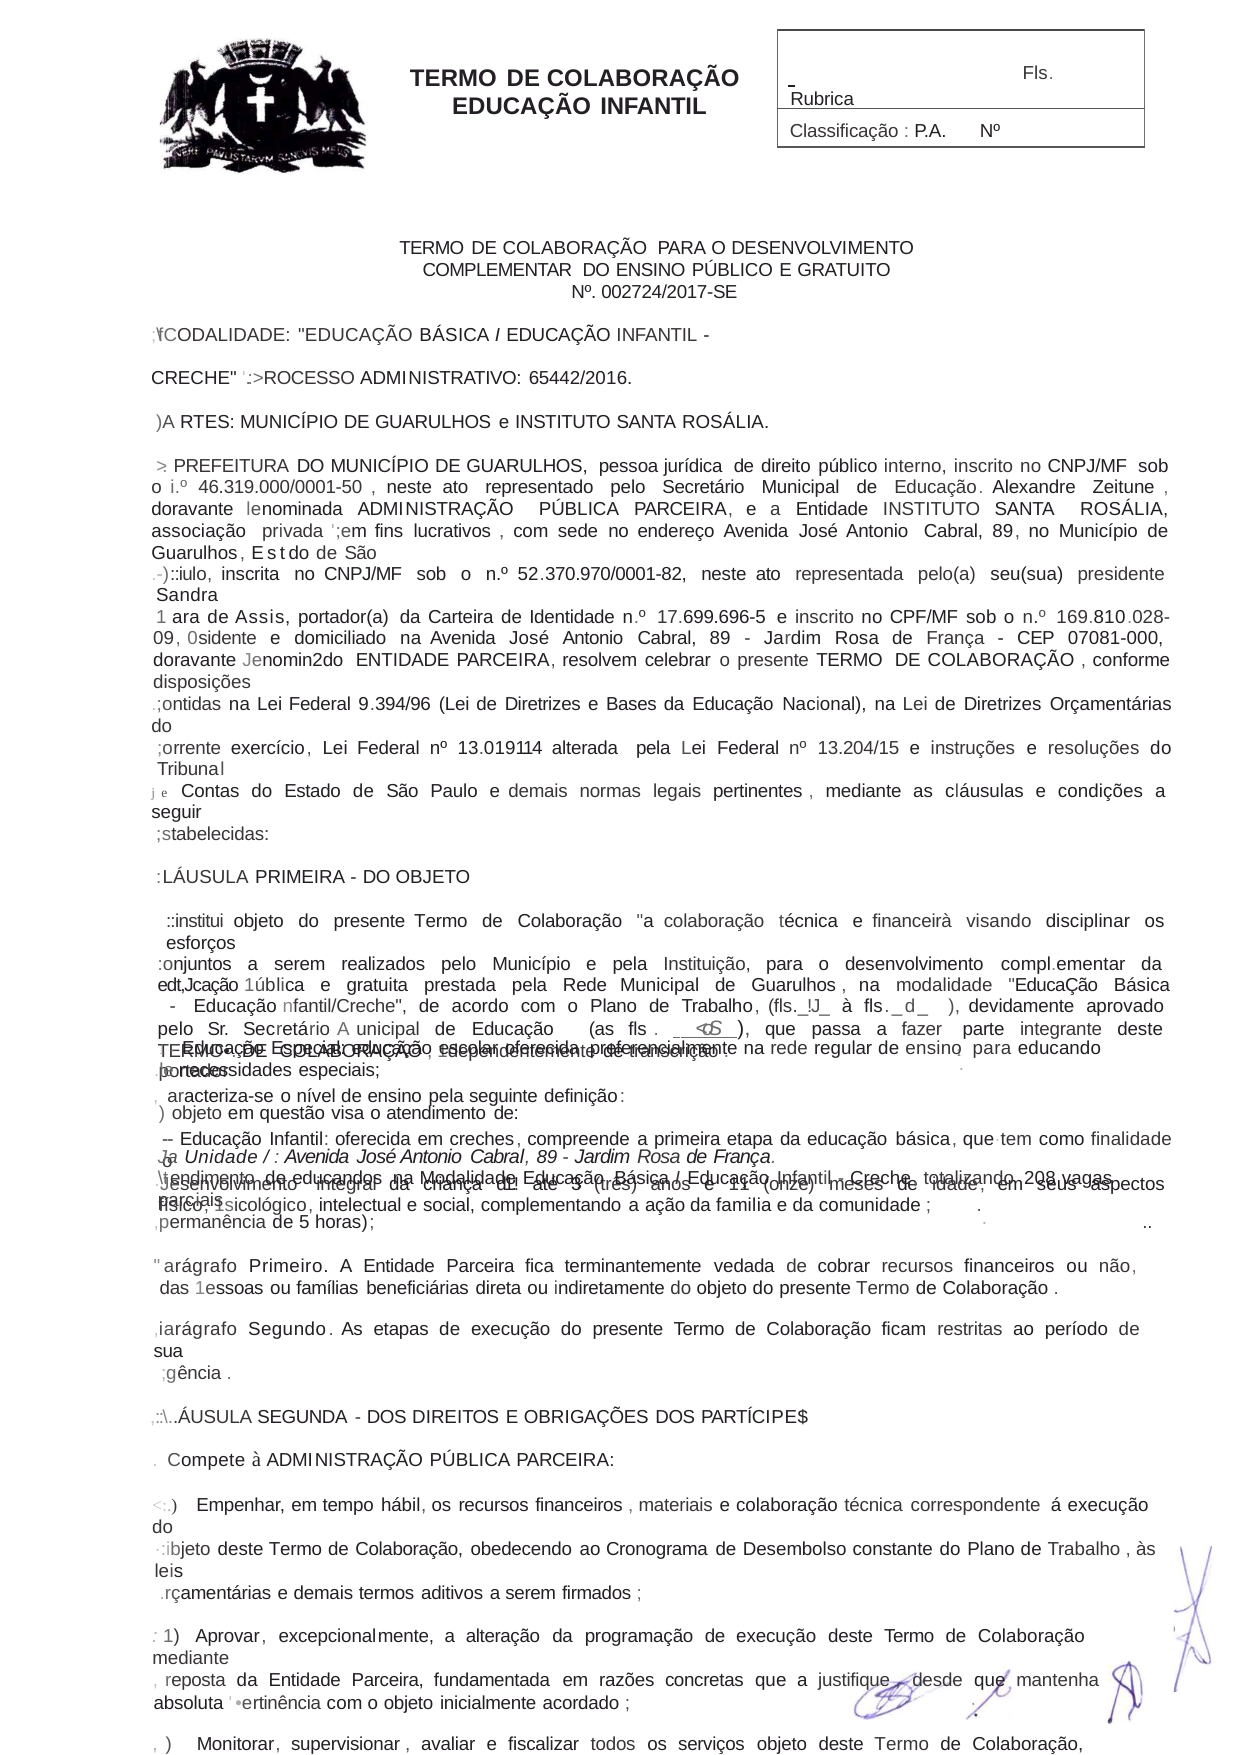

Fls.
TERMO DE COLABORAÇÃO EDUCAÇÃO INFANTIL
Rubrica
Classificação : P.A.	Nº
TERMO DE COLABORAÇÃO PARA O DESENVOLVIMENTO COMPLEMENTAR DO ENSINO PÚBLICO E GRATUITO
Nº. 002724/2017-SE
;\fCODALIDADE: "EDUCAÇÃO BÁSICA I EDUCAÇÃO INFANTIL - CRECHE" '.:>ROCESSO ADMINISTRATIVO: 65442/2016.
)A RTES: MUNICÍPIO DE GUARULHOS e INSTITUTO SANTA ROSÁLIA.
>. PREFEITURA DO MUNICÍPIO DE GUARULHOS, pessoa jurídica de direito público interno, inscrito no CNPJ/MF sob o i.º 46.319.000/0001-50 , neste ato representado pelo Secretário Municipal de Educação. Alexandre Zeitune , doravante lenominada ADMINISTRAÇÃO PÚBLICA PARCEIRA, e a Entidade INSTITUTO SANTA ROSÁLIA, associação privada ';em fins lucrativos , com sede no endereço Avenida José Antonio Cabral, 89, no Município de Guarulhos, Estdo de São
.-)::iulo, inscrita no CNPJ/MF sob o n.º 52.370.970/0001-82, neste ato representada pelo(a) seu(sua) presidente Sandra
1 ara de Assis, portador(a) da Carteira de Identidade n.º 17.699.696-5 e inscrito no CPF/MF sob o n.º 169.810.028-09, 0sidente e domiciliado na Avenida José Antonio Cabral, 89 - Jardim Rosa de França - CEP 07081-000, doravante Jenomin2do ENTIDADE PARCEIRA, resolvem celebrar o presente TERMO DE COLABORAÇÃO , conforme disposições
.;ontidas na Lei Federal 9.394/96 (Lei de Diretrizes e Bases da Educação Nacional), na Lei de Diretrizes Orçamentárias do
;orrente exercício, Lei Federal nº 13.019114 alterada pela Lei Federal nº 13.204/15 e instruções e resoluções do Tribunal
je Contas do Estado de São Paulo e demais normas legais pertinentes , mediante as cláusulas e condições a seguir
;stabelecidas:
:LÁUSULA PRIMEIRA - DO OBJETO
::institui objeto do presente Termo de Colaboração "a colaboração técnica e financeirà visando disciplinar os esforços
:onjuntos a serem realizados pelo Município e pela Instituição, para o desenvolvimento compl.ementar da edt,Jcação 1ública e gratuita prestada pela Rede Municipal de Guarulhos , na modalidade "EducaÇão Básica - Educação nfantil/Creche", de acordo com o Plano de Trabalho, (fls._!J_ à fls._d_ ), devidamente aprovado pelo Sr. Secretário A unicipal de Educação (as fls . <oS ), que passa a fazer parte integrante deste TERMO•. DE COLABORAÇÃO , 1dependentemente de transcrição .
, aracteriza-se o nível de ensino pela seguinte definição:
-- Educação Infantil: oferecida em creches, compreende a primeira etapa da educação básica, que·tem como finalidade o
·Jesenvolvimento integral da criança d1:! até 3 (três) anos e 11 (onze) meses de idade, em seus aspectos físico, 1sicológico, intelectual e social, complementando a ação da familia e da comunidade ;	.
1 - Educação Especial: educação escolar oferecida preferencialmente na rede regular de ensino para educando portador
1
·
.le necessidades especiais;
) objeto em questão visa o atendimento de:
Ja Unidade / : Avenida José Antonio Cabral, 89 - Jardim Rosa de França.
\tendimento de educandos na Modalidade Educação Básica I Educação Infantil - Creche, totalizando 208 vagas parciais
,permanência de 5 horas);	·	..
"arágrafo Primeiro. A Entidade Parceira fica terminantemente vedada de cobrar recursos financeiros ou não, das 1essoas ou famílias beneficiárias direta ou indiretamente do objeto do presente Termo de Colaboração .
,iarágrafo Segundo. As etapas de execução do presente Termo de Colaboração ficam restritas ao período de sua
;gência .
,::\..ÁUSULA SEGUNDA - DOS DIREITOS E OBRIGAÇÕES DOS PARTÍCIPE$
. Compete à ADMINISTRAÇÃO PÚBLICA PARCEIRA:
<:.)	Empenhar, em tempo hábil, os recursos financeiros , materiais e colaboração técnica correspondente á execução do
·:ibjeto deste Termo de Colaboração, obedecendo ao Cronograma de Desembolso constante do Plano de Trabalho , às leis
.rçamentárias e demais termos aditivos a serem firmados ;
: 1)	Aprovar, excepcionalmente, a alteração da programação de execução deste Termo de Colaboração mediante
, reposta da Entidade Parceira, fundamentada em razões concretas que a justifique , desde que mantenha absoluta '•ertinência com o objeto inicialmente acordado ;
, )	Monitorar, supervisionar , avaliar e fiscalizar todos os serviços objeto deste Termo de Colaboração, realizando istorias , sempre que julgar conveniente , com vistas ao fiel cumprimento do ajuste;